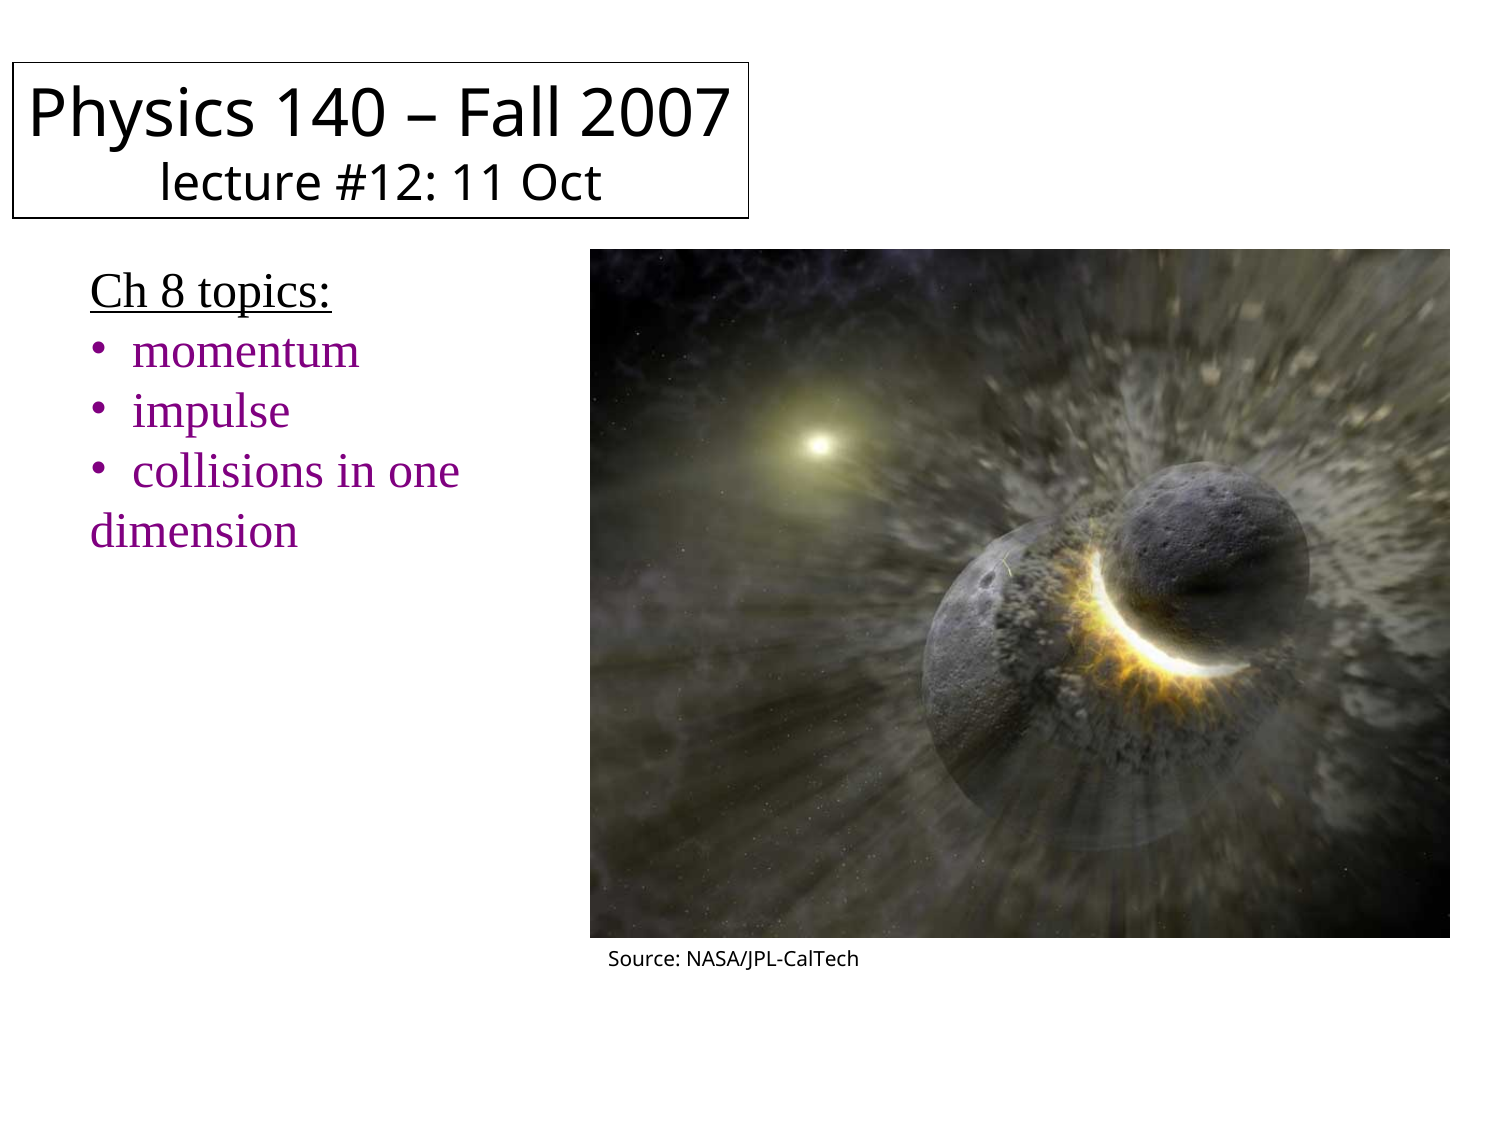

Physics 140 – Fall 2007
lecture #12: 11 Oct
Ch 8 topics:
 momentum
 impulse
 collisions in one dimension
Source: NASA/JPL-CalTech